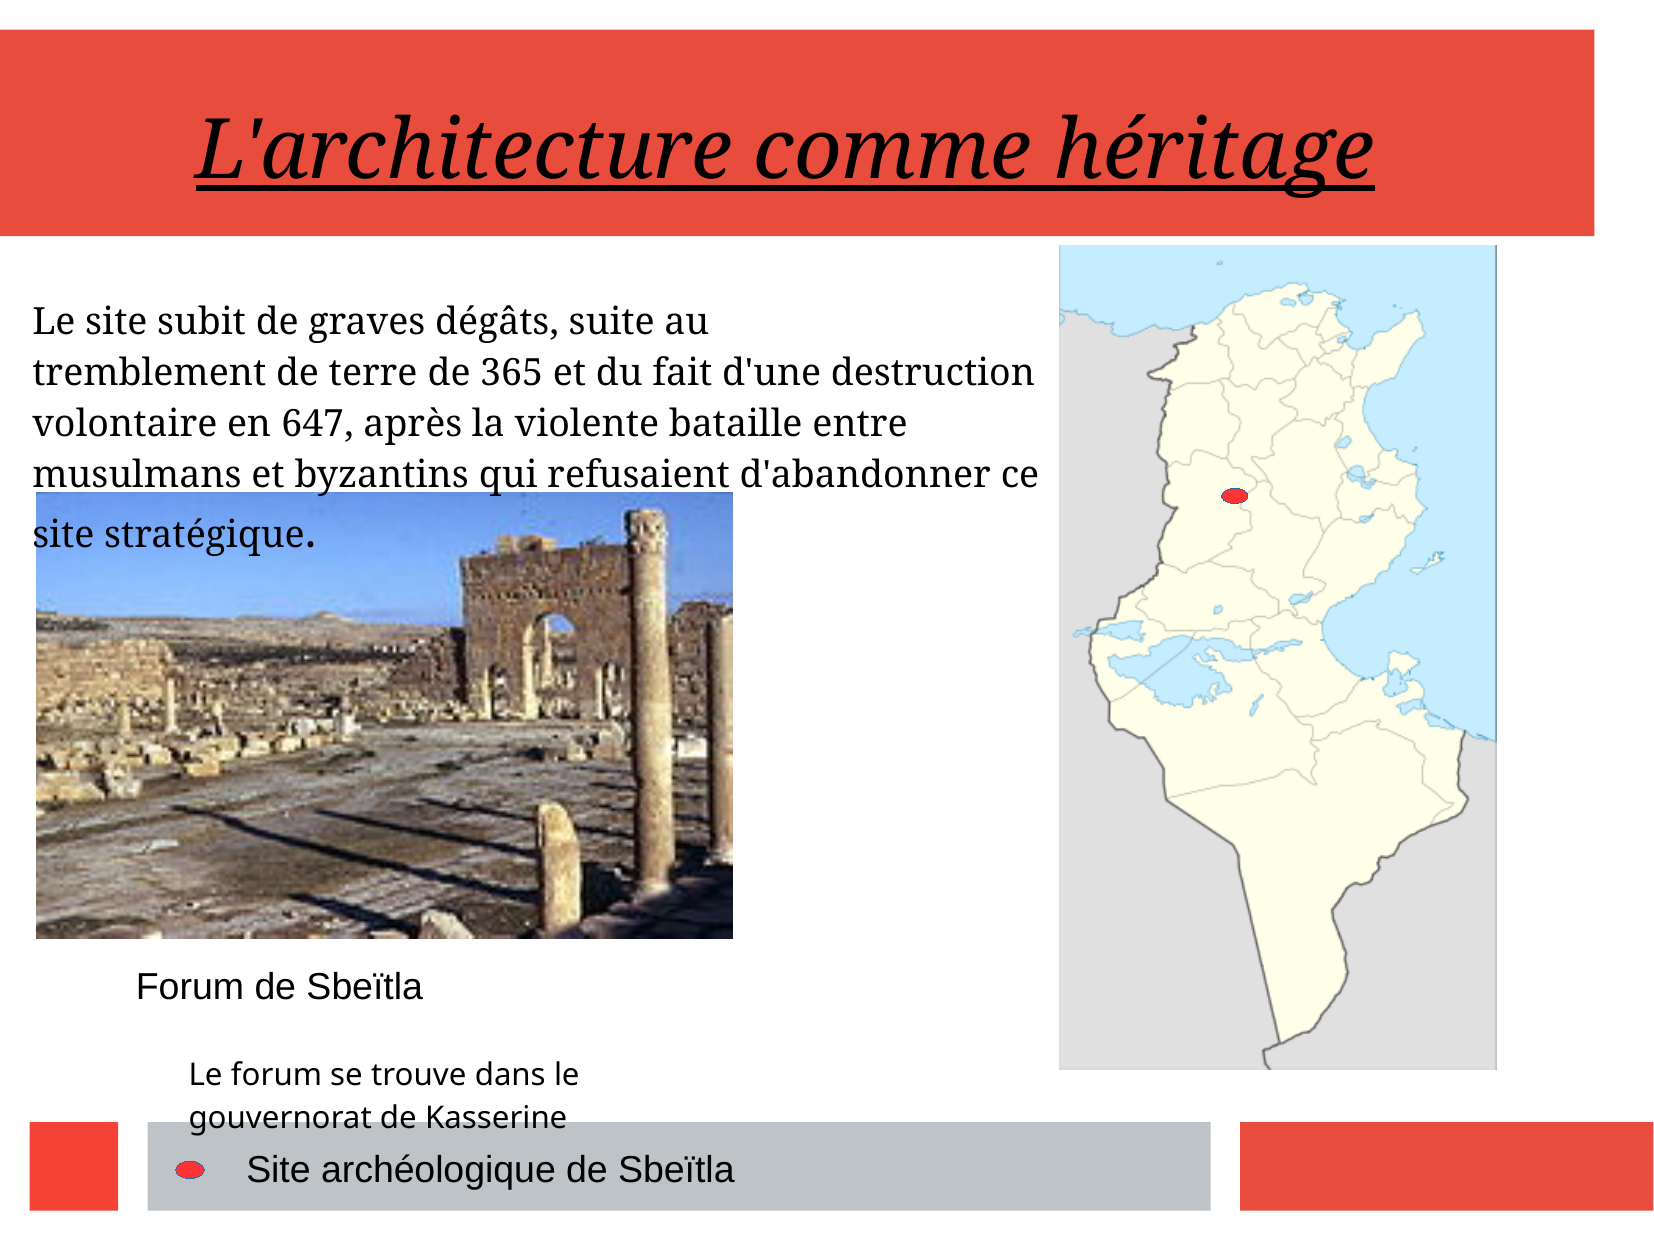

L'architecture comme héritage
Le site subit de graves dégâts, suite au tremblement de terre de 365 et du fait d'une destruction volontaire en 647, après la violente bataille entre musulmans et byzantins qui refusaient d'abandonner ce site stratégique.
Forum de Sbeïtla
Le forum se trouve dans le gouvernorat de Kasserine
Site archéologique de Sbeïtla